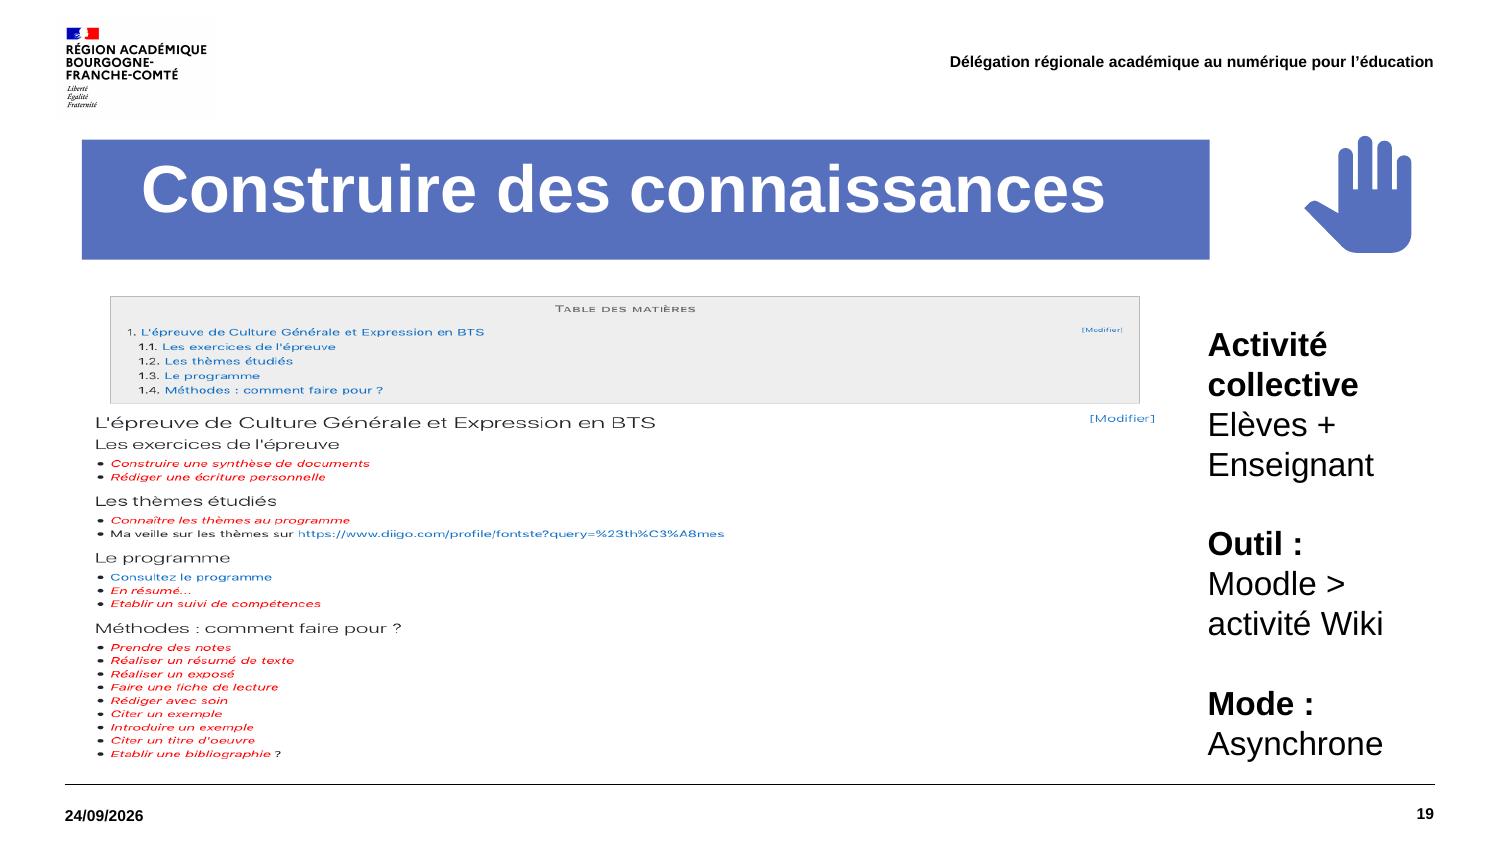

Délégation régionale académique au numérique pour l’éducation
Construire des connaissances
Activité collective
Elèves + Enseignant
Outil :
Moodle > activité Wiki
Mode :
Asynchrone